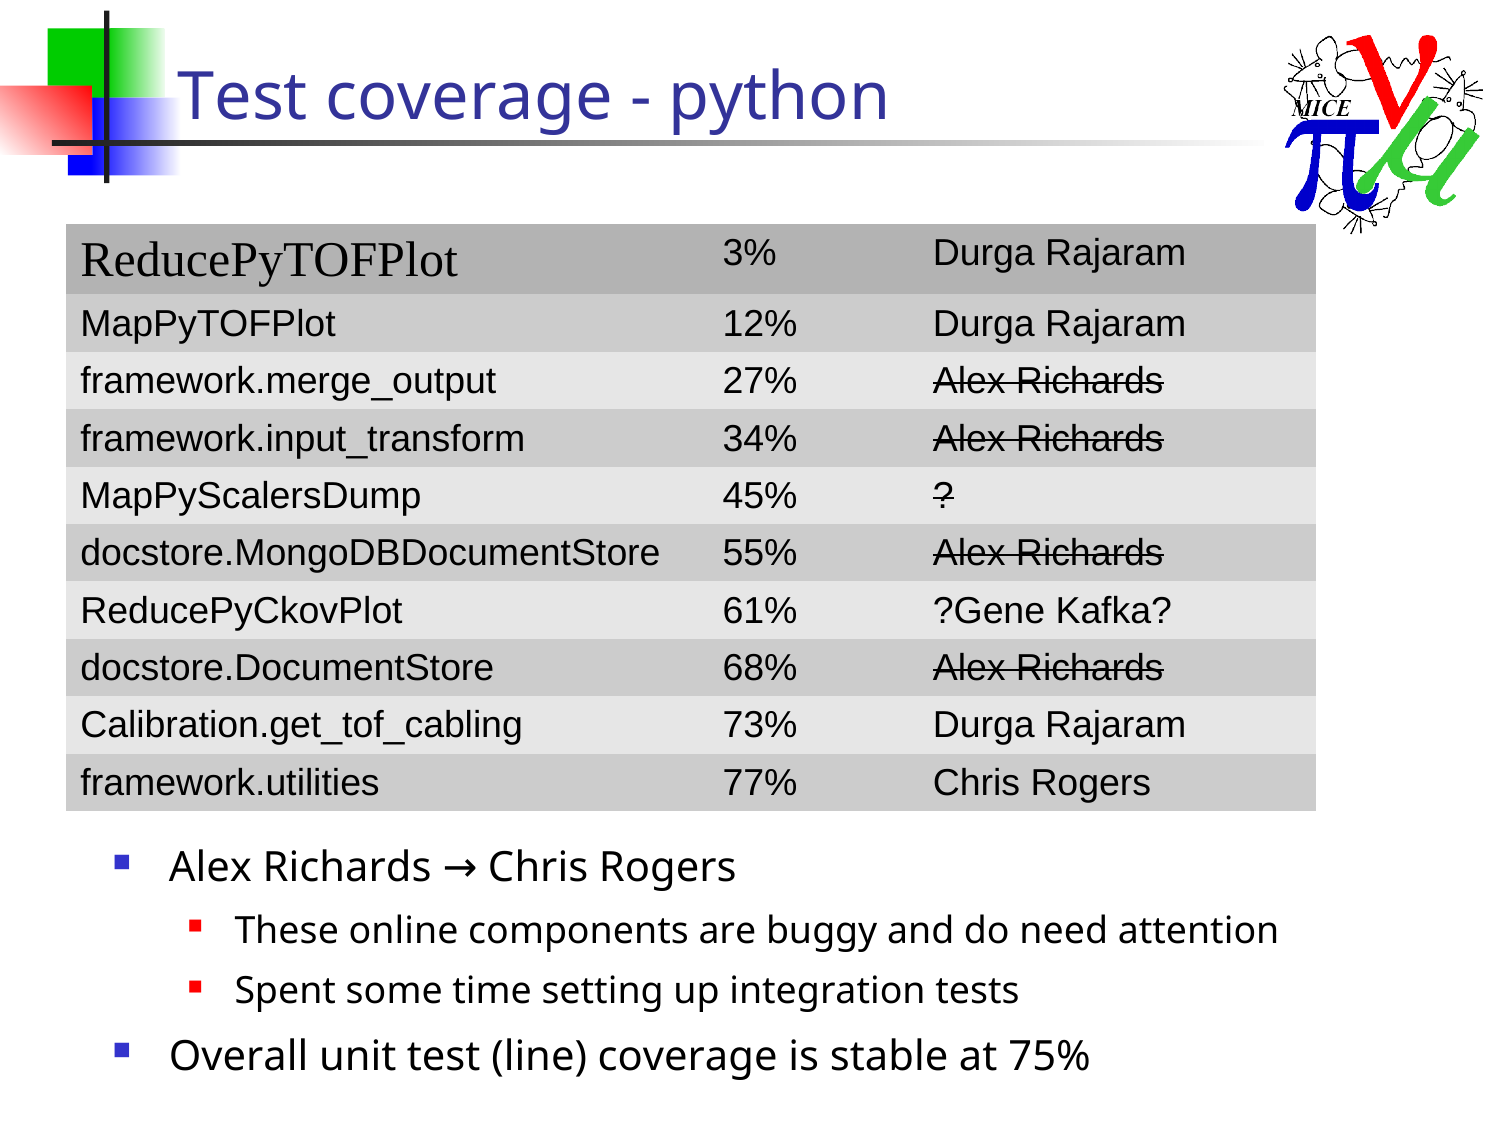

# Test coverage - python
| ReducePyTOFPlot | 3% | Durga Rajaram |
| --- | --- | --- |
| MapPyTOFPlot | 12% | Durga Rajaram |
| framework.merge\_output | 27% | Alex Richards |
| framework.input\_transform | 34% | Alex Richards |
| MapPyScalersDump | 45% | ? |
| docstore.MongoDBDocumentStore | 55% | Alex Richards |
| ReducePyCkovPlot | 61% | ?Gene Kafka? |
| docstore.DocumentStore | 68% | Alex Richards |
| Calibration.get\_tof\_cabling | 73% | Durga Rajaram |
| framework.utilities | 77% | Chris Rogers |
Alex Richards → Chris Rogers
These online components are buggy and do need attention
Spent some time setting up integration tests
Overall unit test (line) coverage is stable at 75%